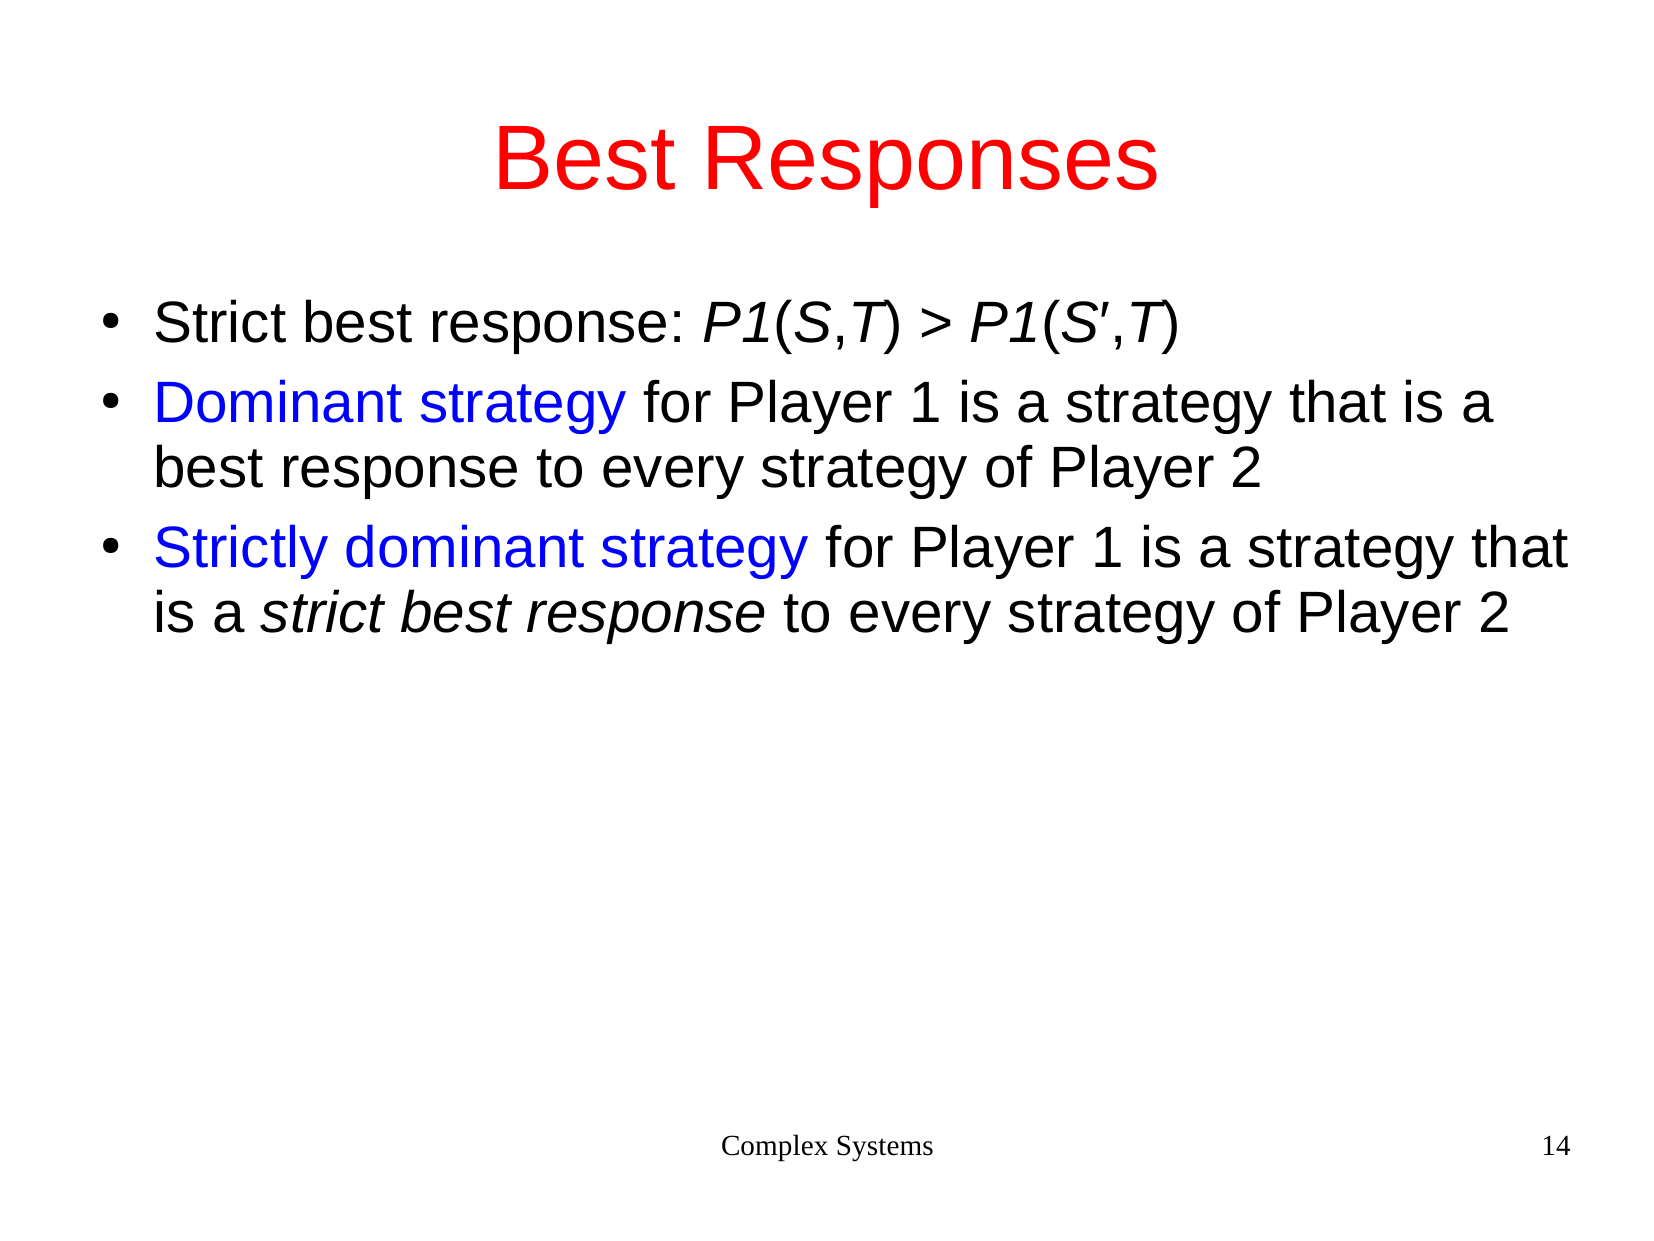

# Best Responses
Strict best response: P1(S,T) > P1(S′,T)
Dominant strategy for Player 1 is a strategy that is a best response to every strategy of Player 2
Strictly dominant strategy for Player 1 is a strategy that is a strict best response to every strategy of Player 2
Complex Systems
14